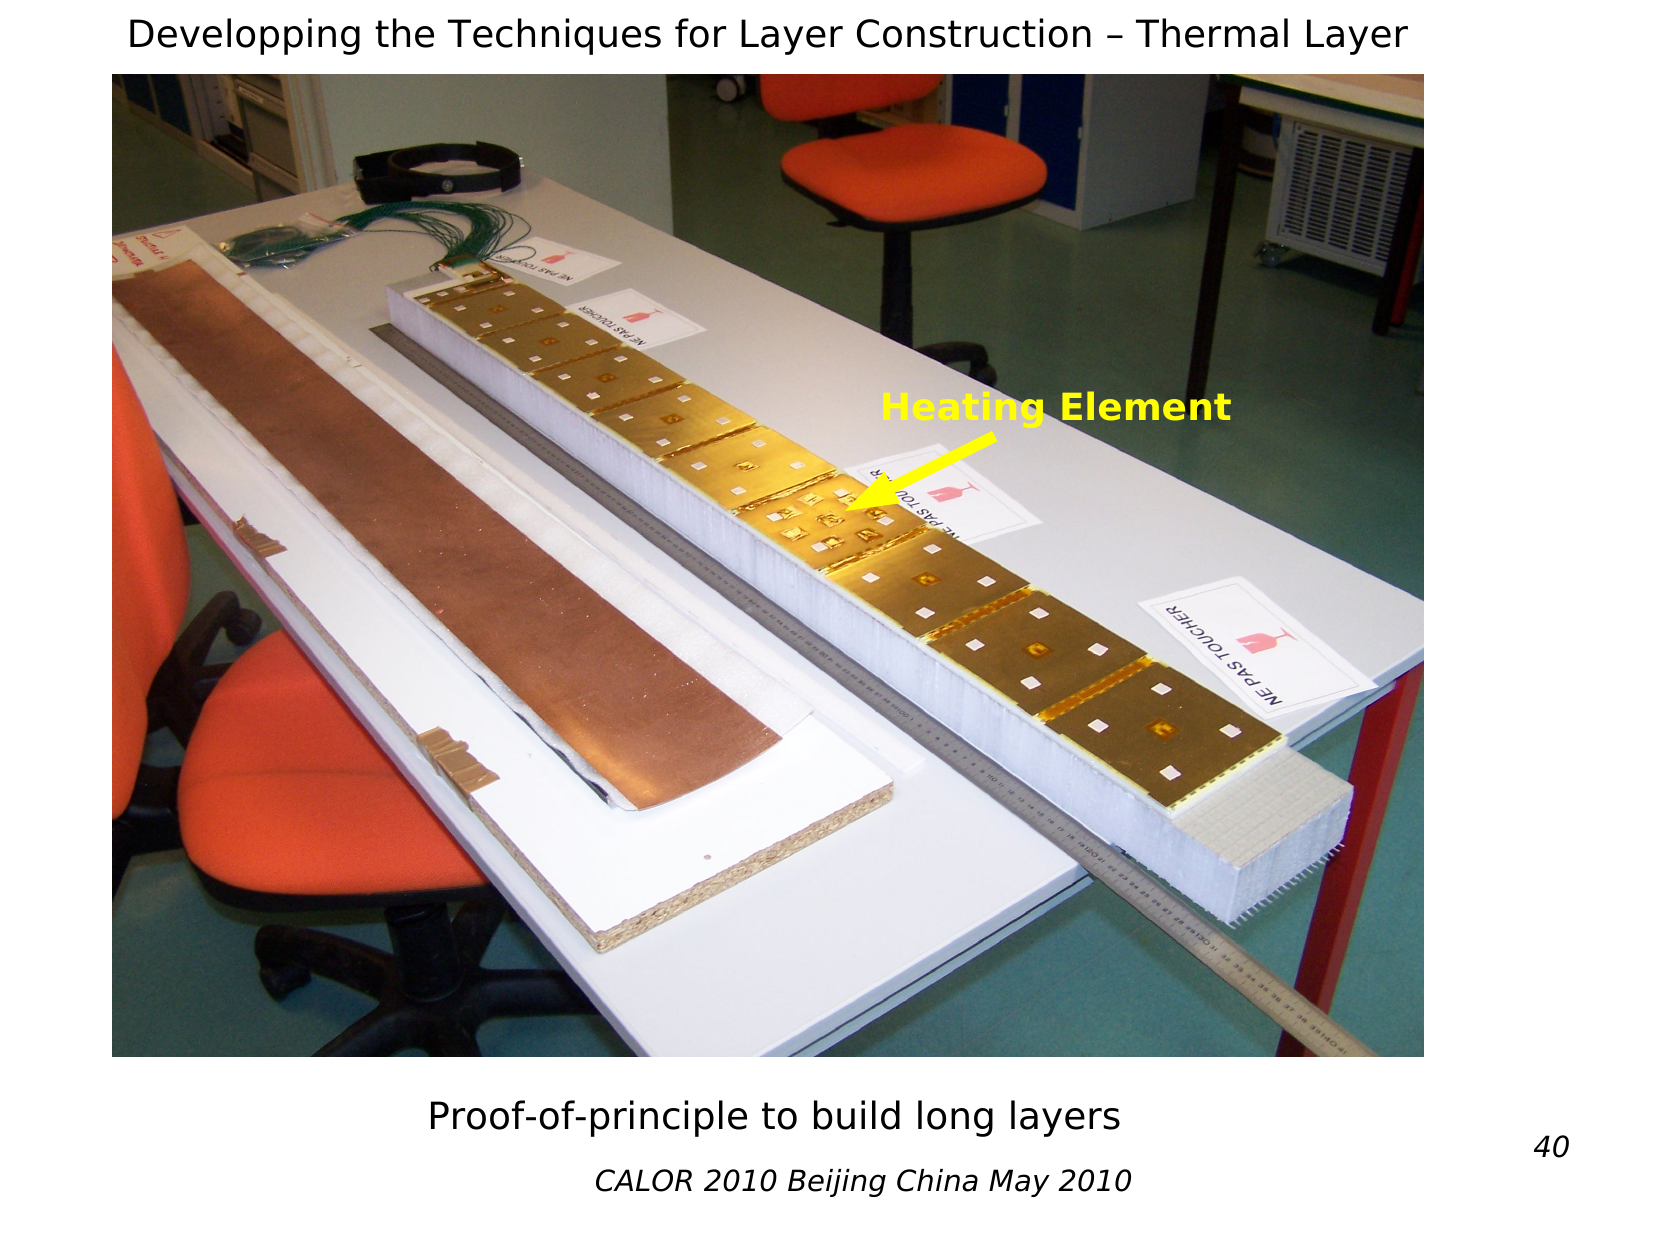

Developping the Techniques for Layer Construction – Thermal Layer
Heating Element
Proof-of-principle to build long layers
Comite d'evaluation
40